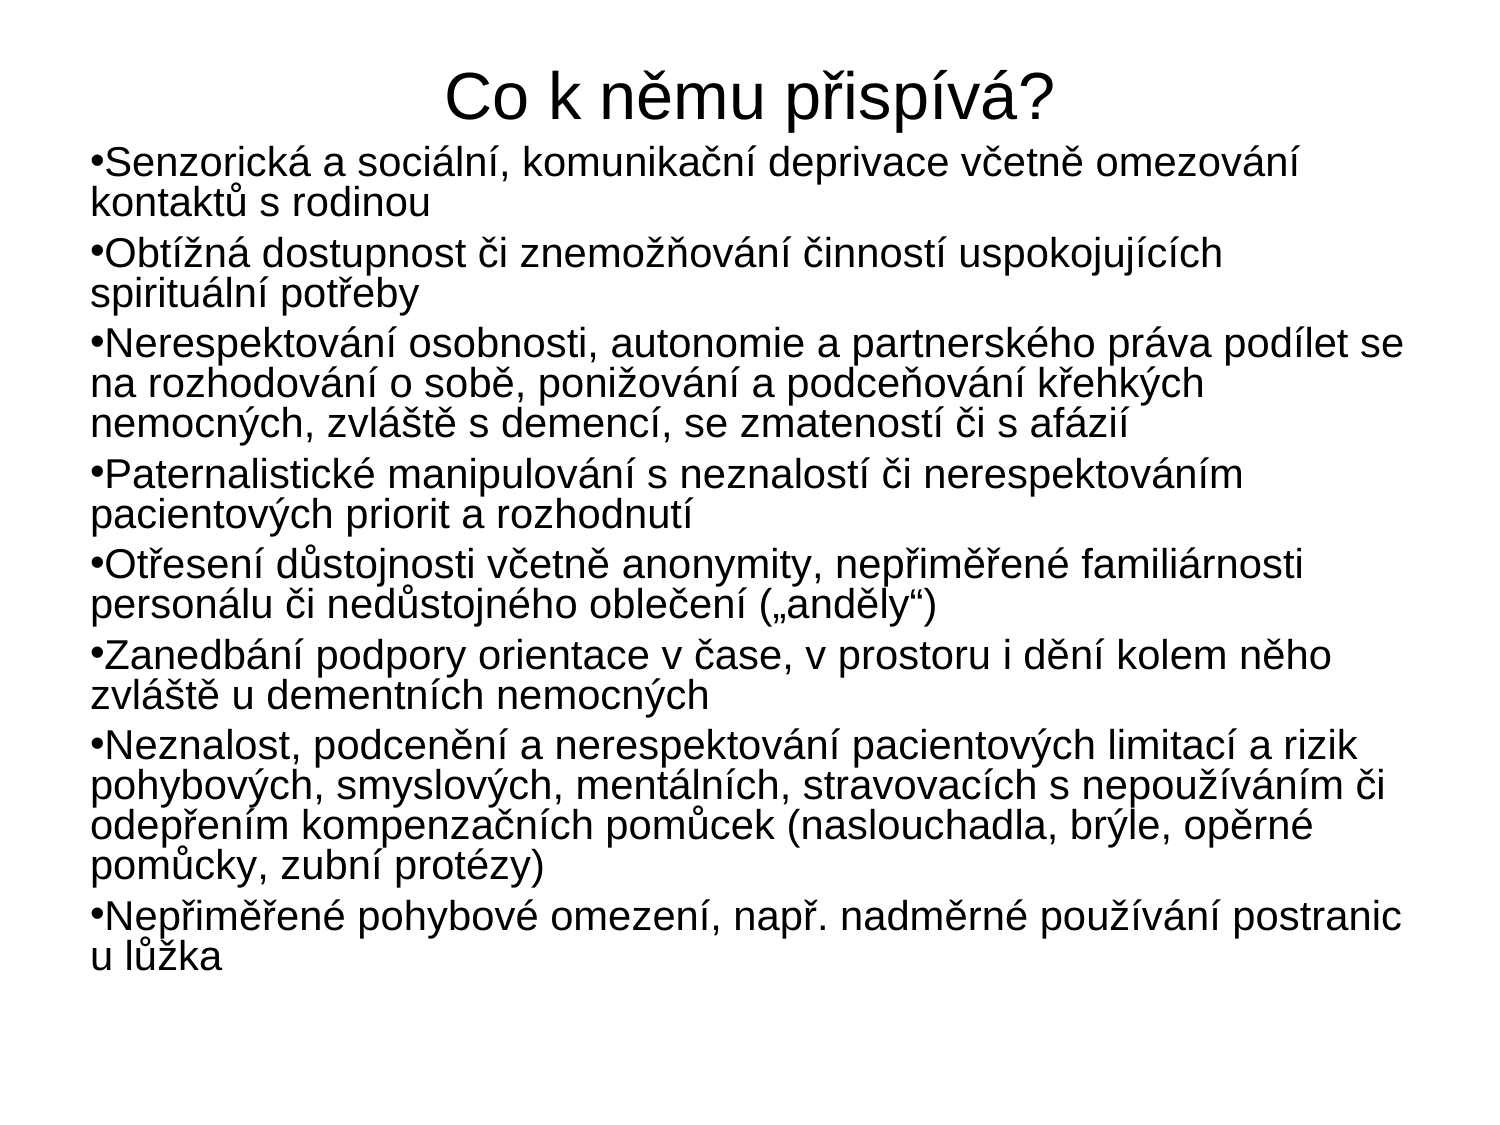

# Co k němu přispívá?
Senzorická a sociální, komunikační deprivace včetně omezování kontaktů s rodinou
Obtížná dostupnost či znemožňování činností uspokojujících spirituální potřeby
Nerespektování osobnosti, autonomie a partnerského práva podílet se na rozhodování o sobě, ponižování a podceňování křehkých nemocných, zvláště s demencí, se zmateností či s afázií
Paternalistické manipulování s neznalostí či nerespektováním pacientových priorit a rozhodnutí
Otřesení důstojnosti včetně anonymity, nepřiměřené familiárnosti personálu či nedůstojného oblečení („anděly“)
Zanedbání podpory orientace v čase, v prostoru i dění kolem něho zvláště u dementních nemocných
Neznalost, podcenění a nerespektování pacientových limitací a rizik pohybových, smyslových, mentálních, stravovacích s nepoužíváním či odepřením kompenzačních pomůcek (naslouchadla, brýle, opěrné pomůcky, zubní protézy)
Nepřiměřené pohybové omezení, např. nadměrné používání postranic u lůžka